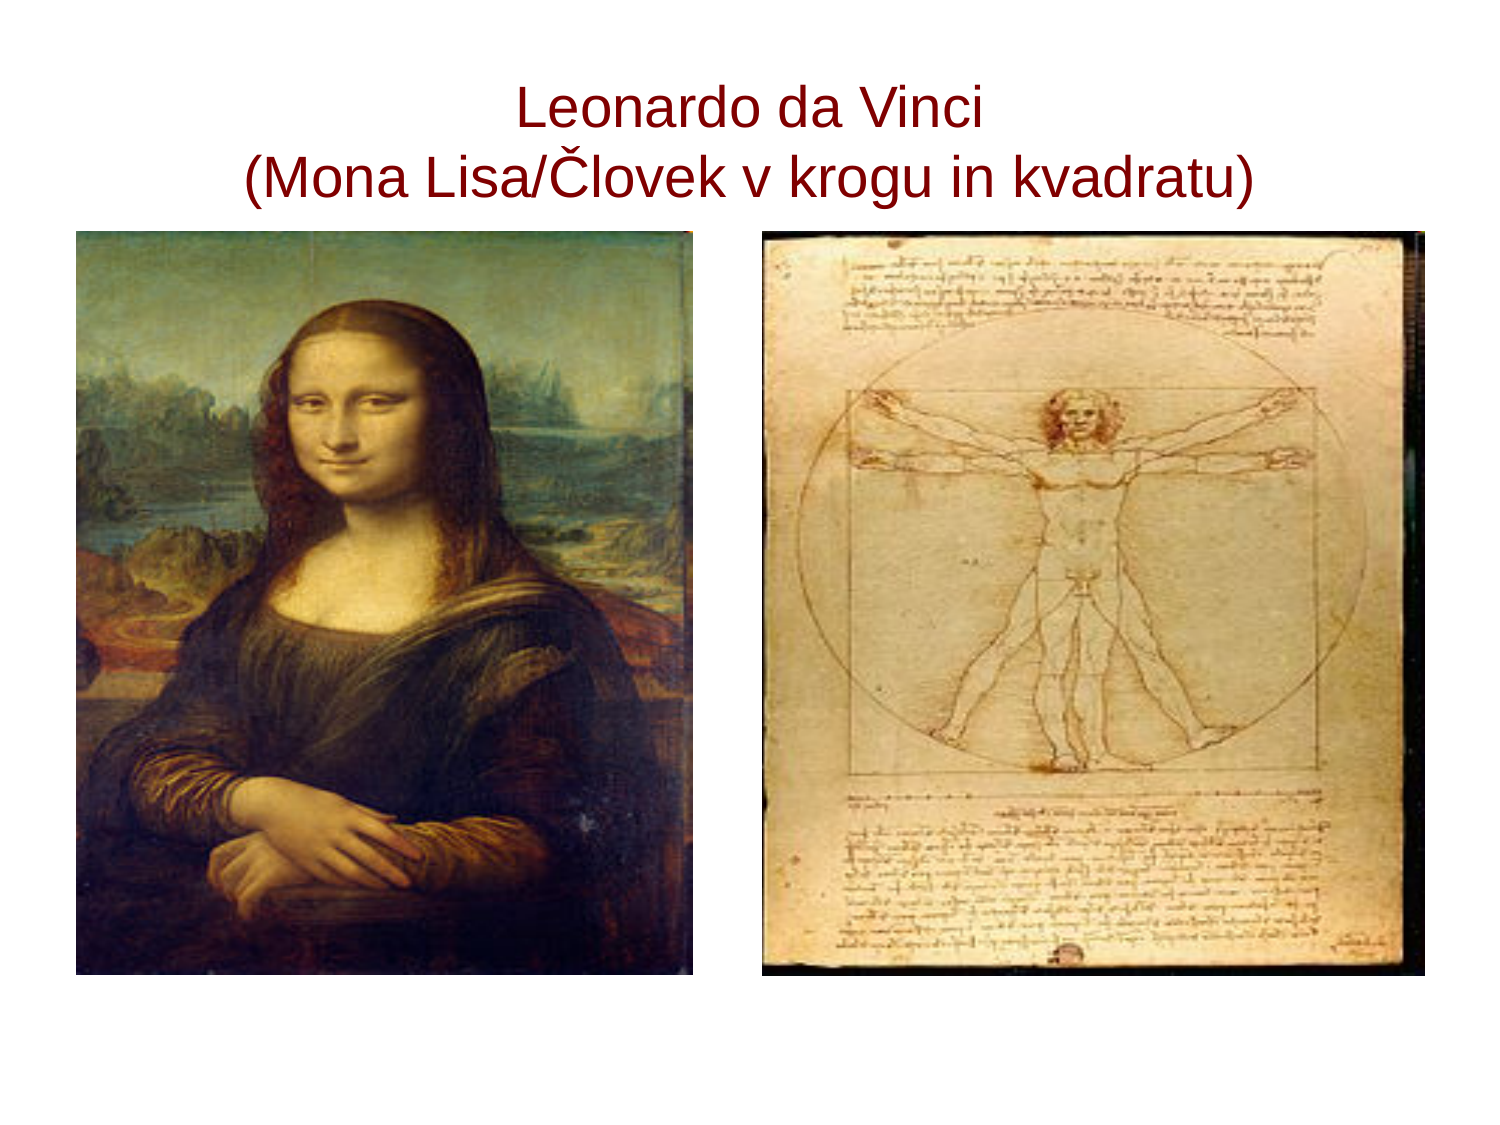

# Leonardo da Vinci (Mona Lisa/Človek v krogu in kvadratu)